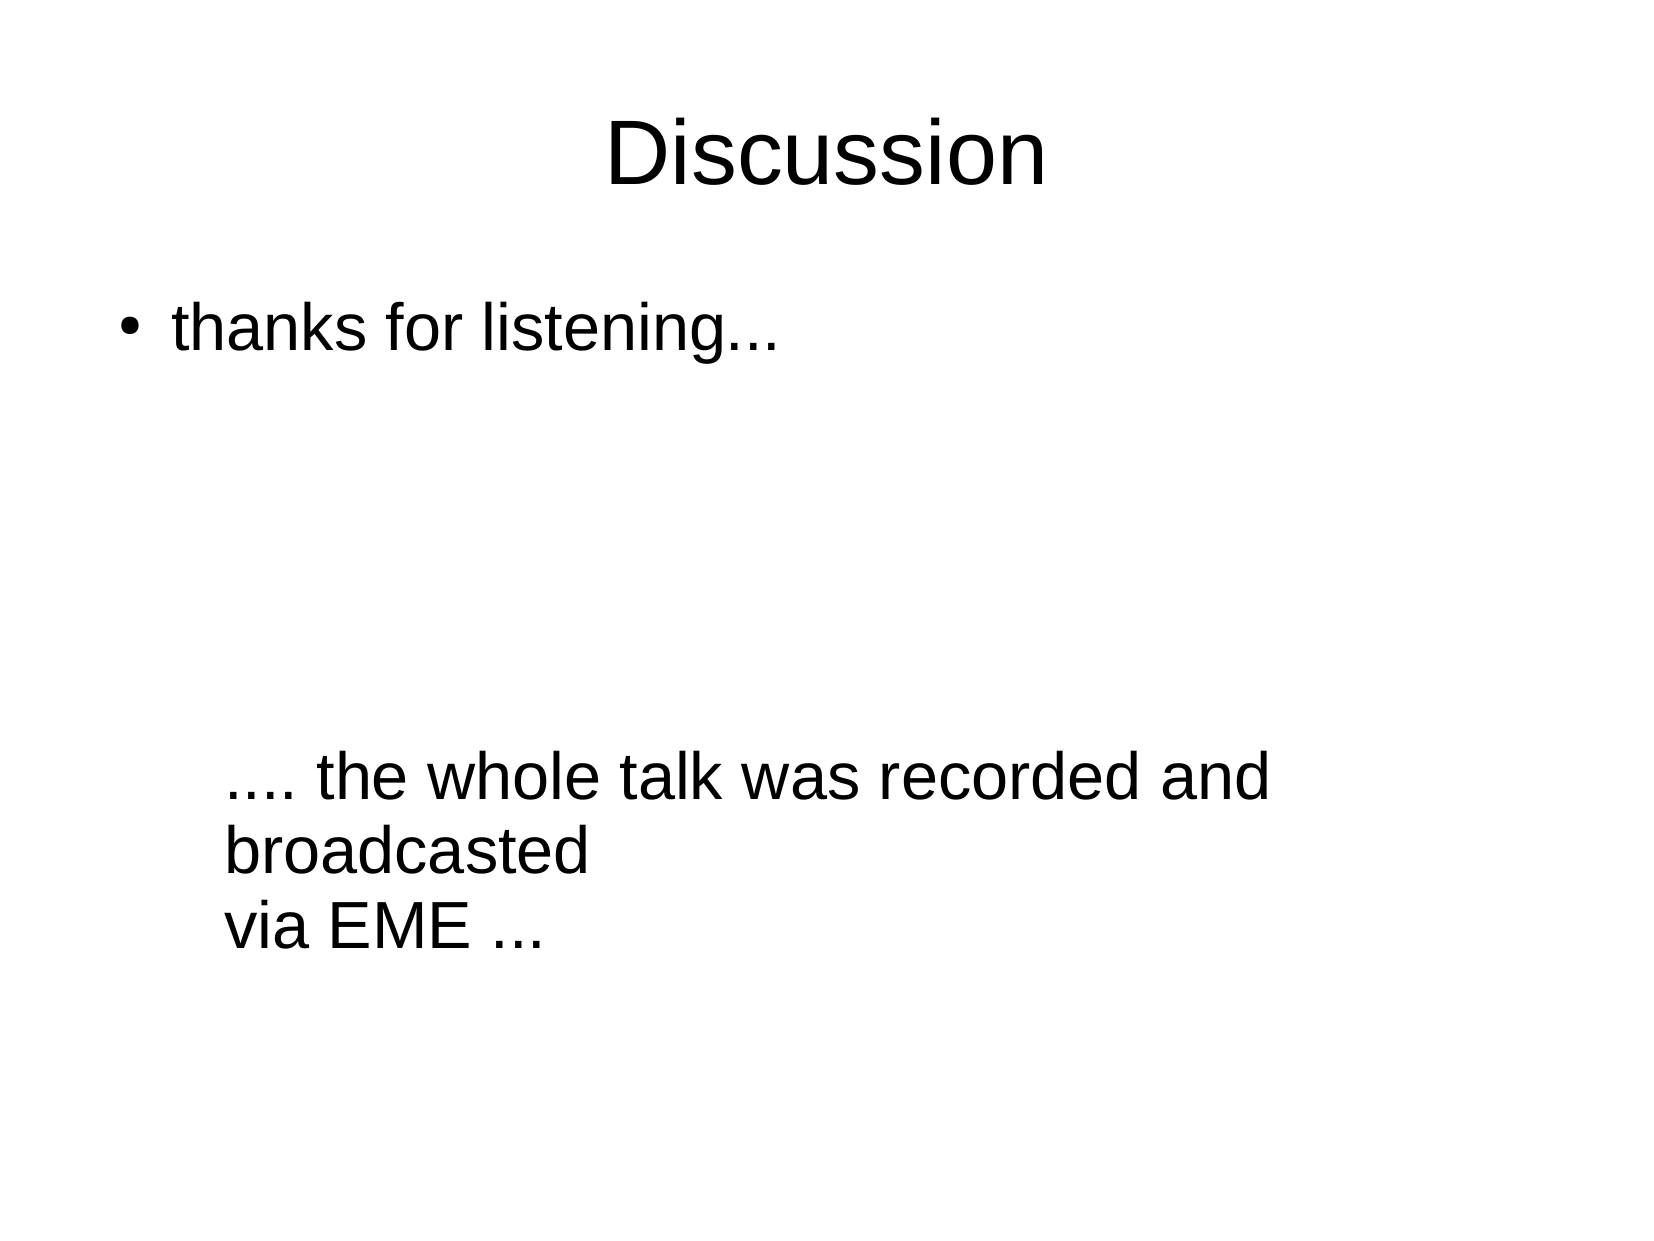

# Discussion
thanks for listening...
.... the whole talk was recorded and broadcasted
via EME ...